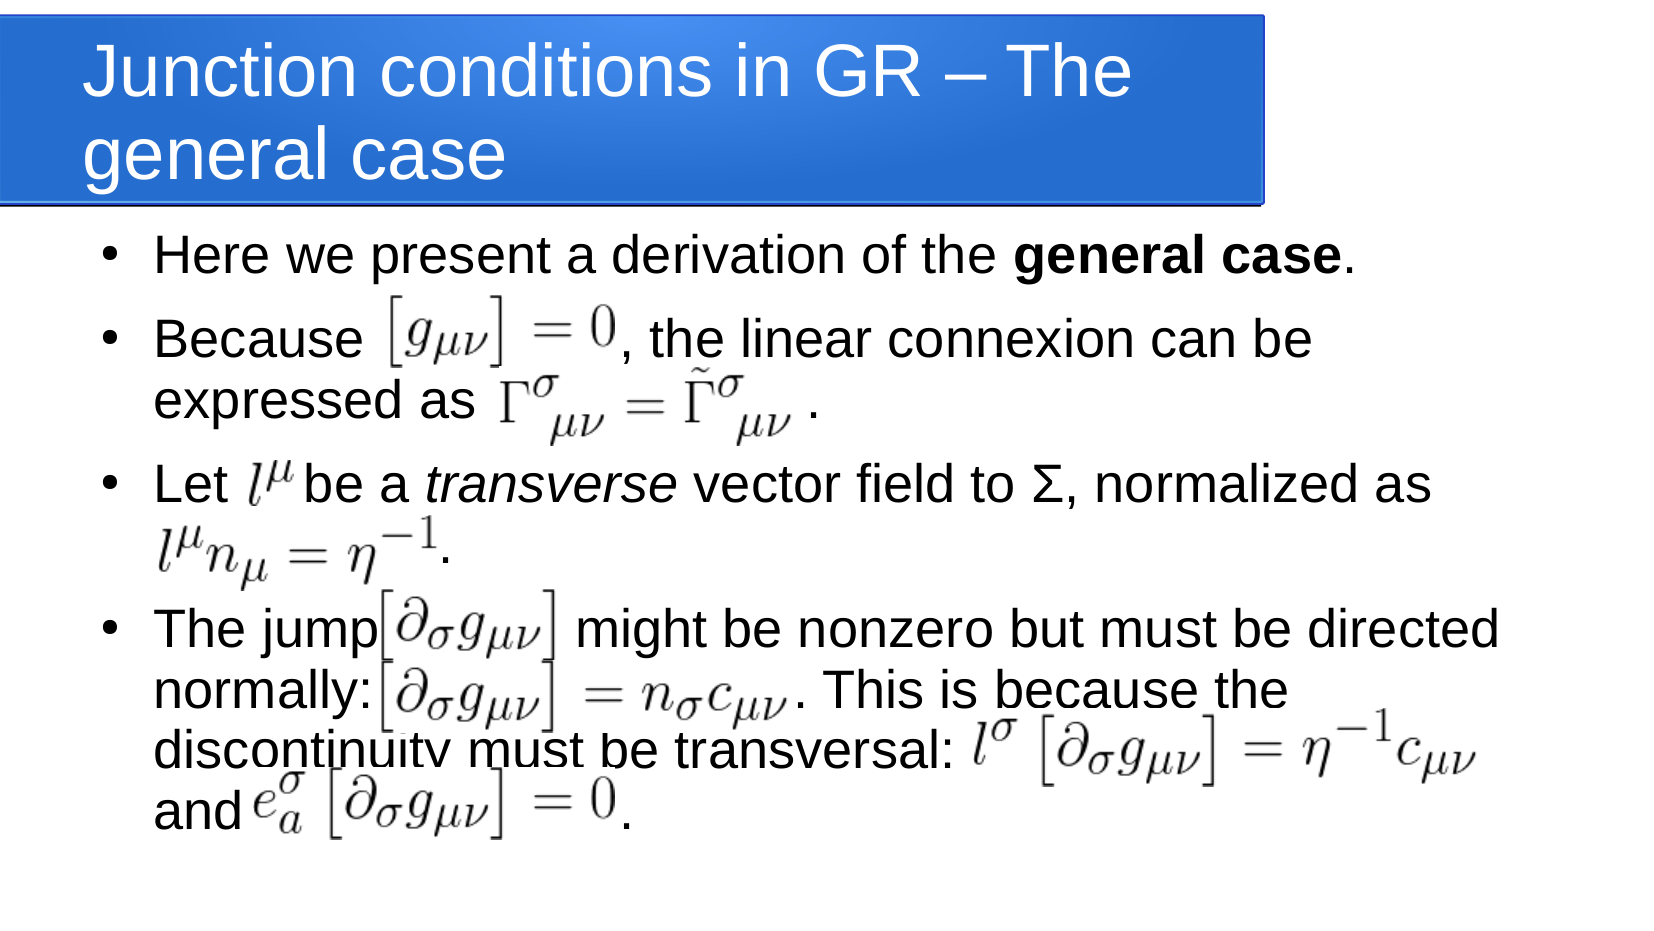

# Junction conditions in GR – The general case
Here we present a derivation of the general case.
Because , the linear connexion can be expressed as .
Let be a transverse vector field to Σ, normalized as
 .
The jump might be nonzero but must be directed normally: . This is because the discontinuity must be transversal:
and .